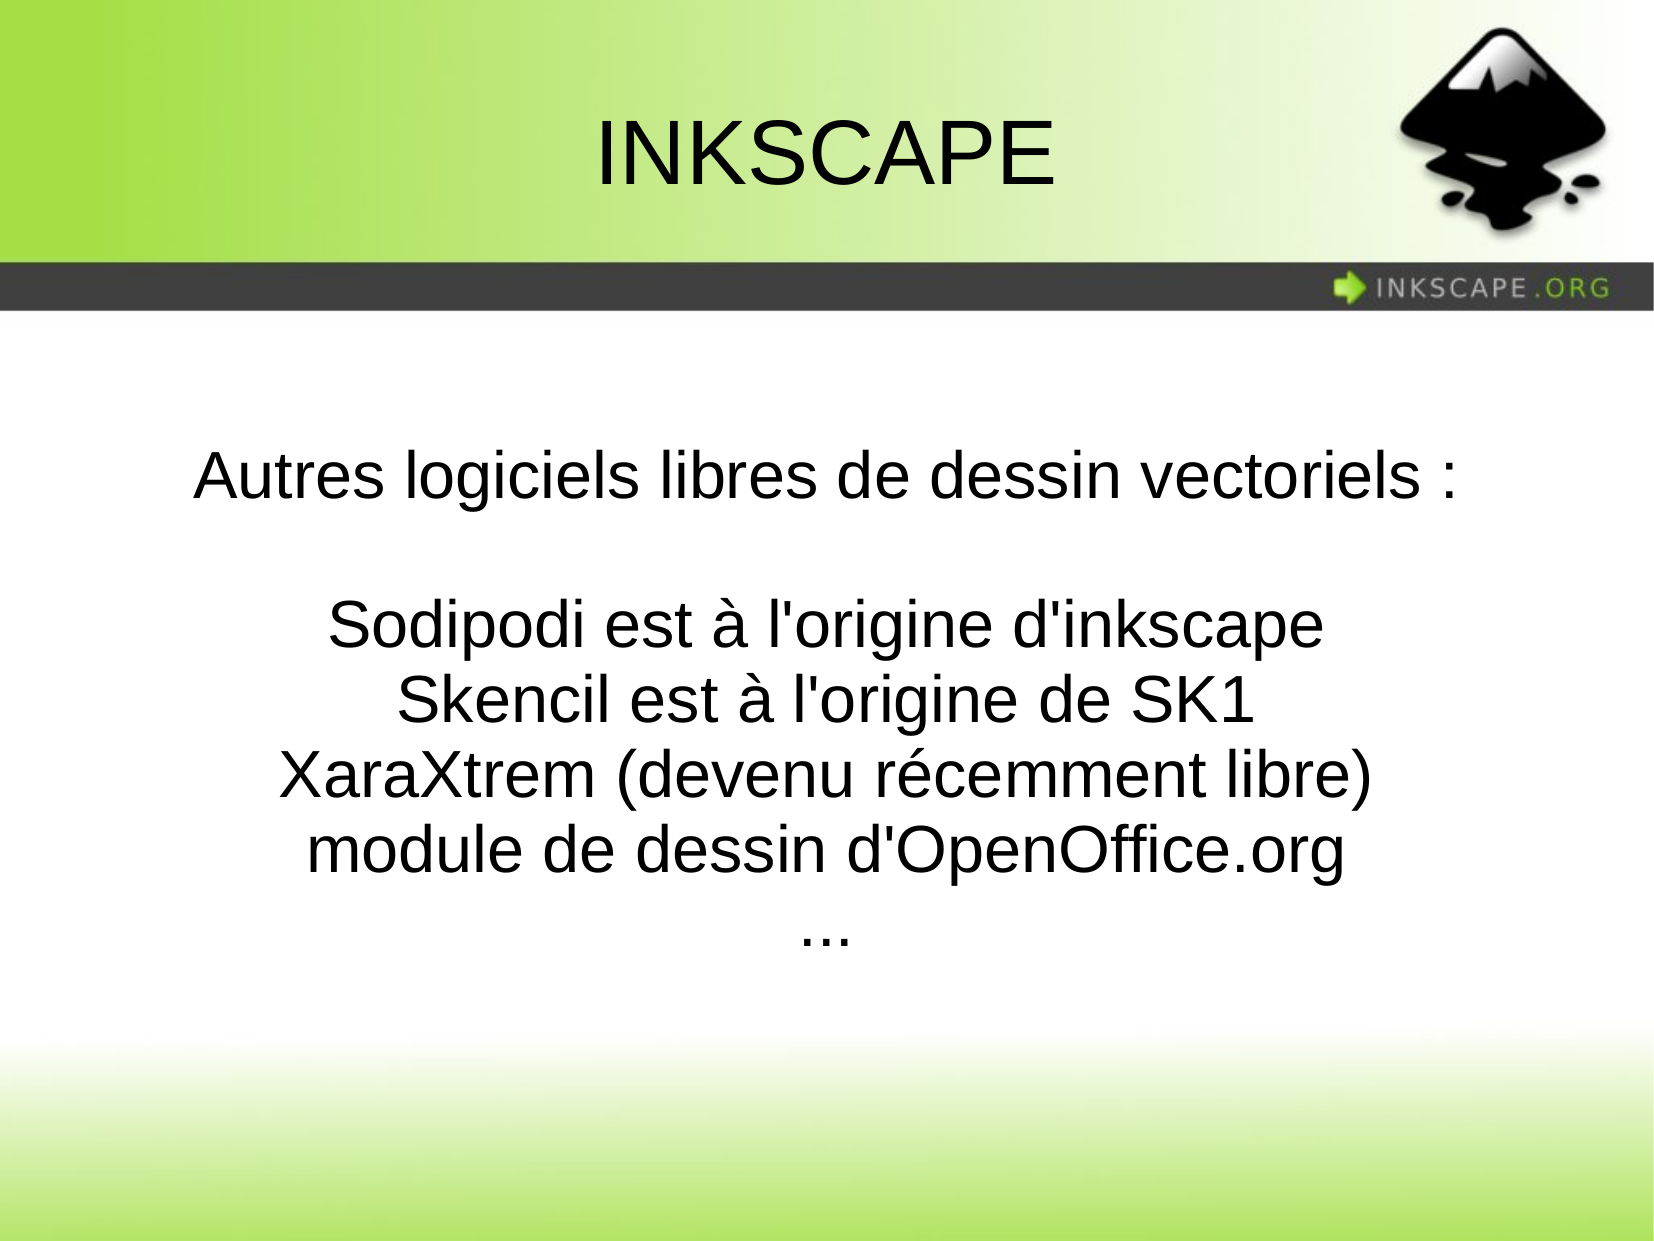

# INKSCAPE
Autres logiciels libres de dessin vectoriels :
Sodipodi est à l'origine d'inkscape
Skencil est à l'origine de SK1
XaraXtrem (devenu récemment libre)
module de dessin d'OpenOffice.org
...